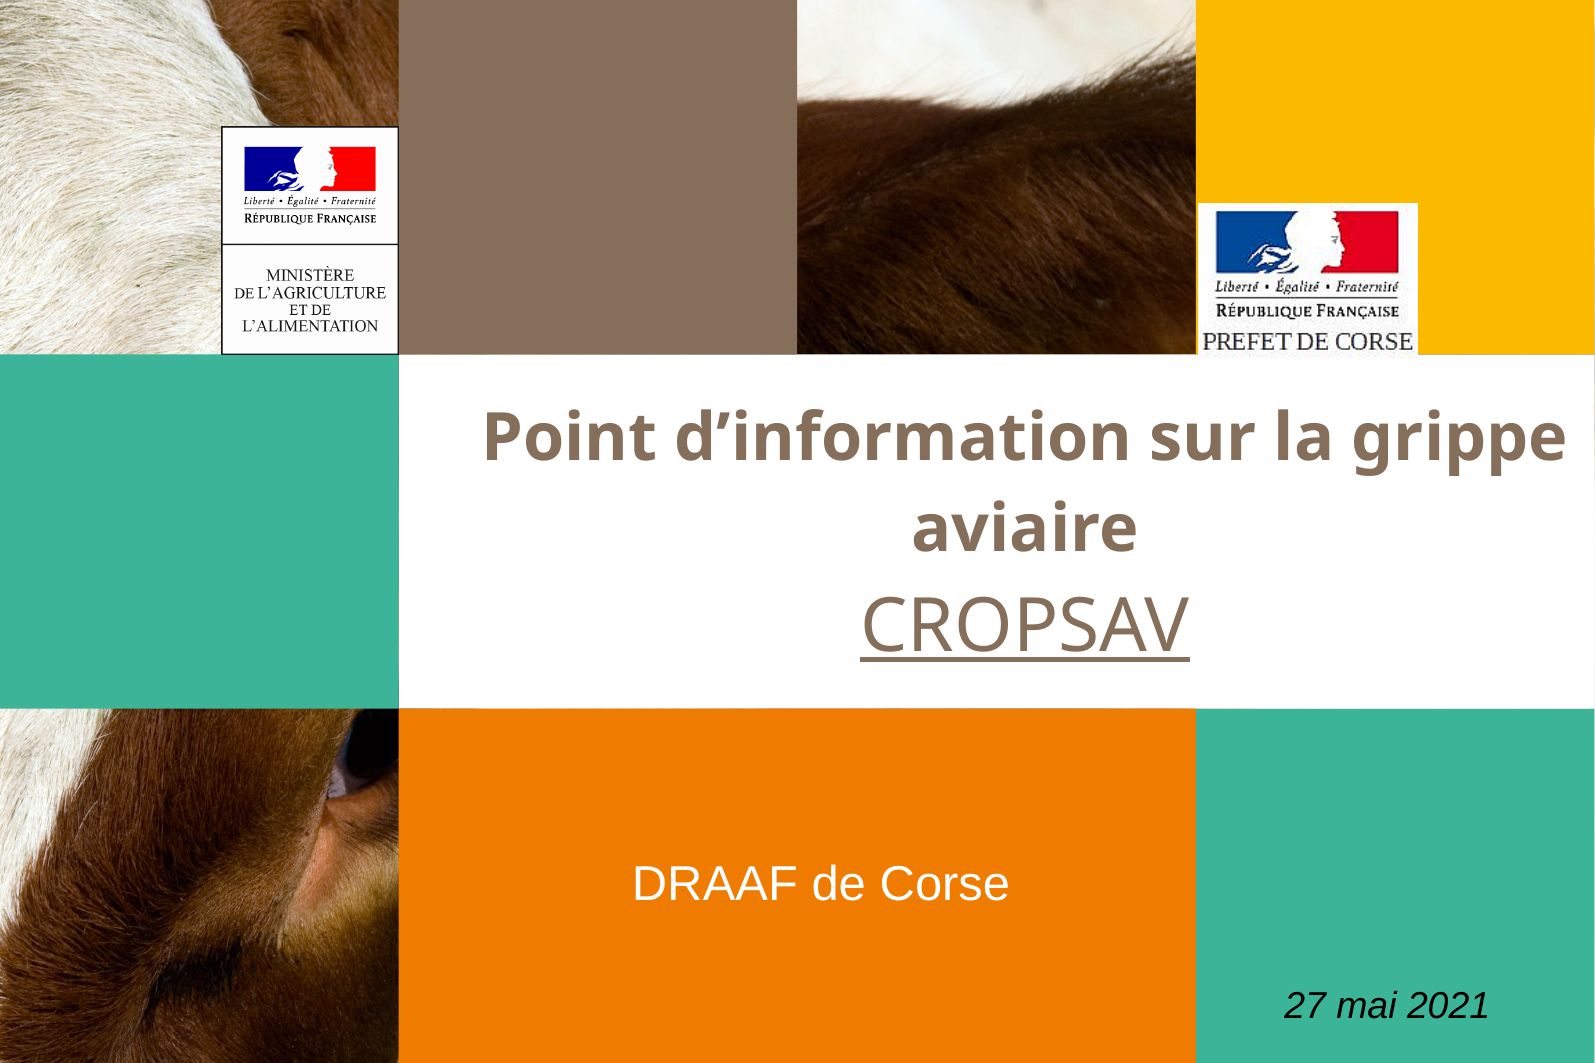

# Point d’information sur la grippe aviaire CROPSAV
DRAAF de Corse
27 mai 2021